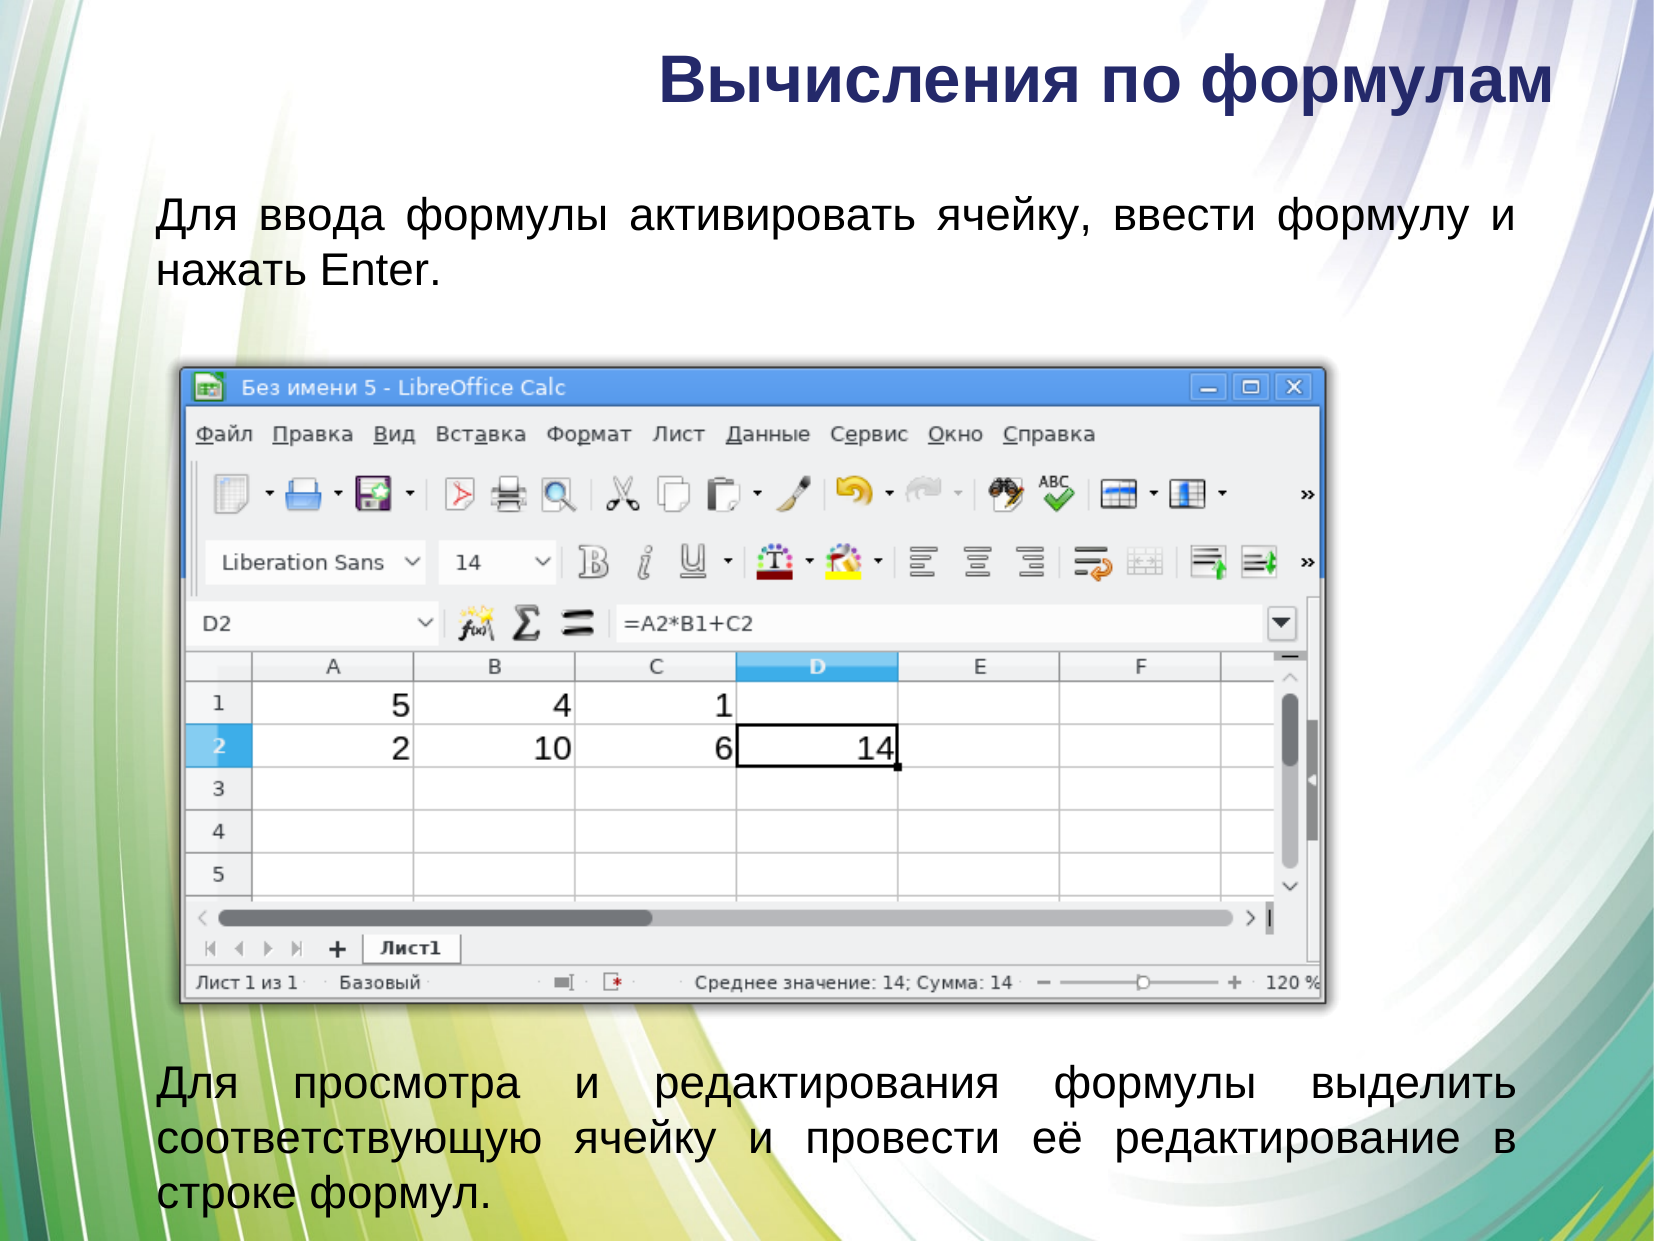

Вычисления по формулам
Для ввода формулы активировать ячейку, ввести формулу и нажать Enter.
Для просмотра и редактирования формулы выделить соответствующую ячейку и провести её редактирование в строке формул.